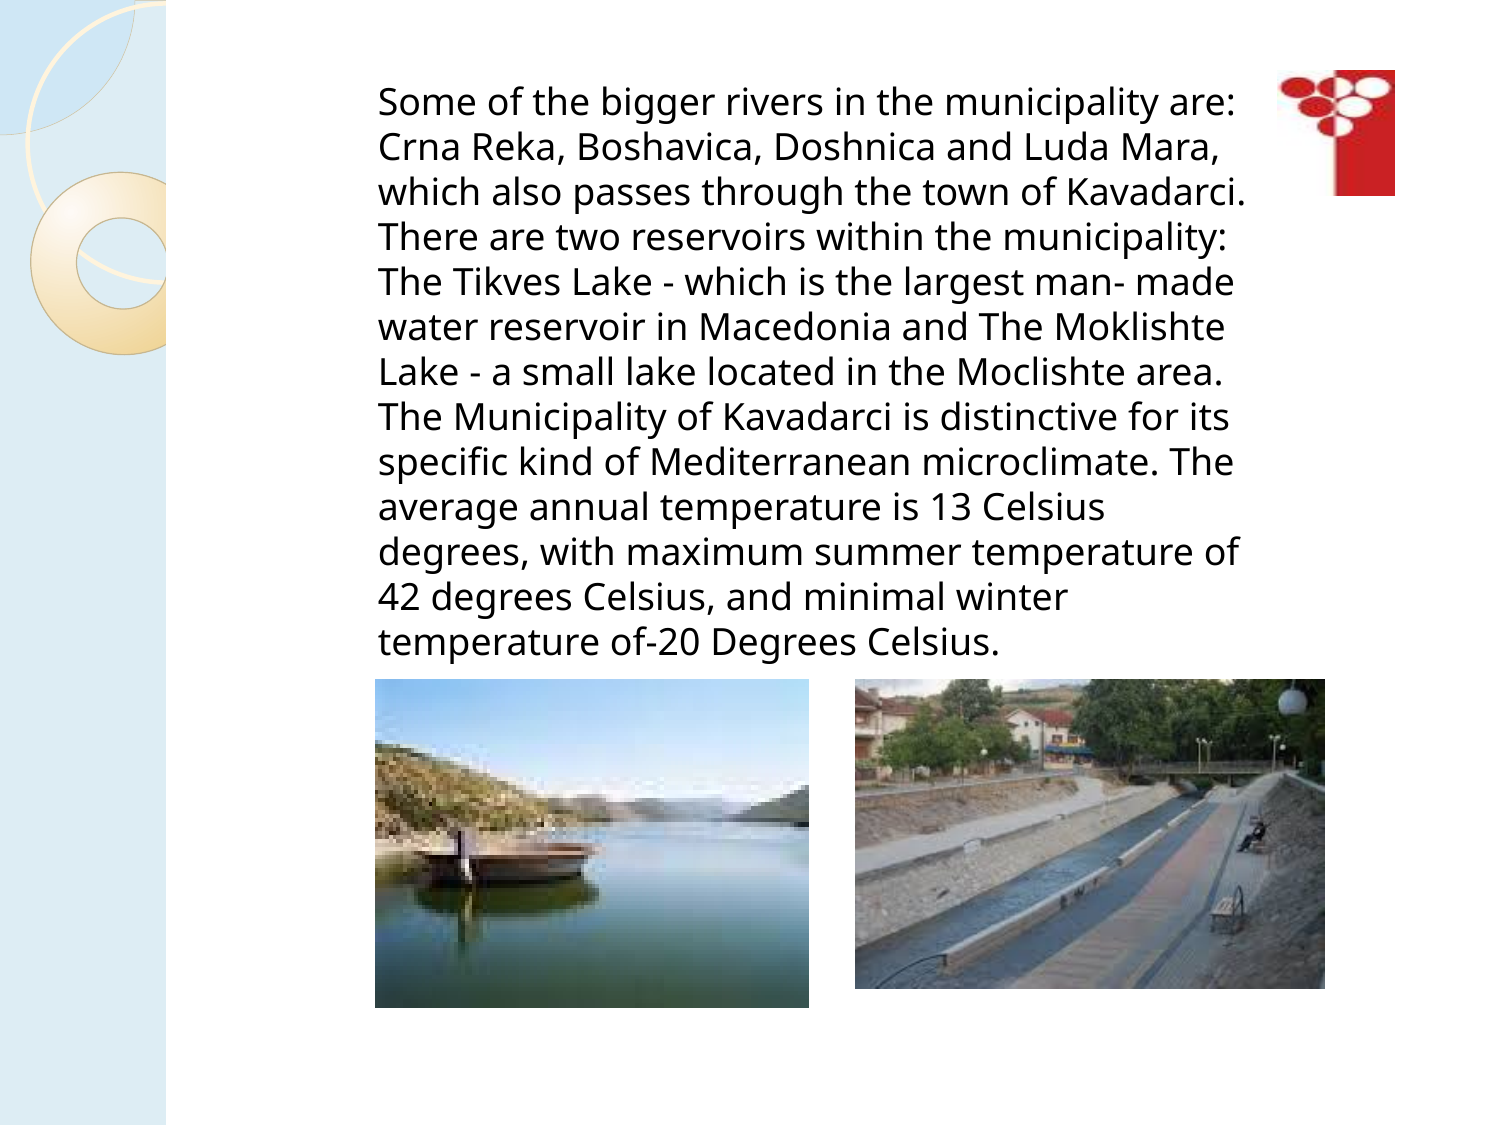

Some of the bigger rivers in the municipality are: Crna Reka, Boshavica, Doshnica and Luda Mara, which also passes through the town of Kavadarci. There are two reservoirs within the municipality: The Tikves Lake - which is the largest man- made water reservoir in Macedonia and The Moklishte Lake - a small lake located in the Moclishte area. The Municipality of Kavadarci is distinctive for its specific kind of Mediterranean microclimate. The average annual temperature is 13 Celsius degrees, with maximum summer temperature of 42 degrees Celsius, and minimal winter temperature of-20 Degrees Celsius.